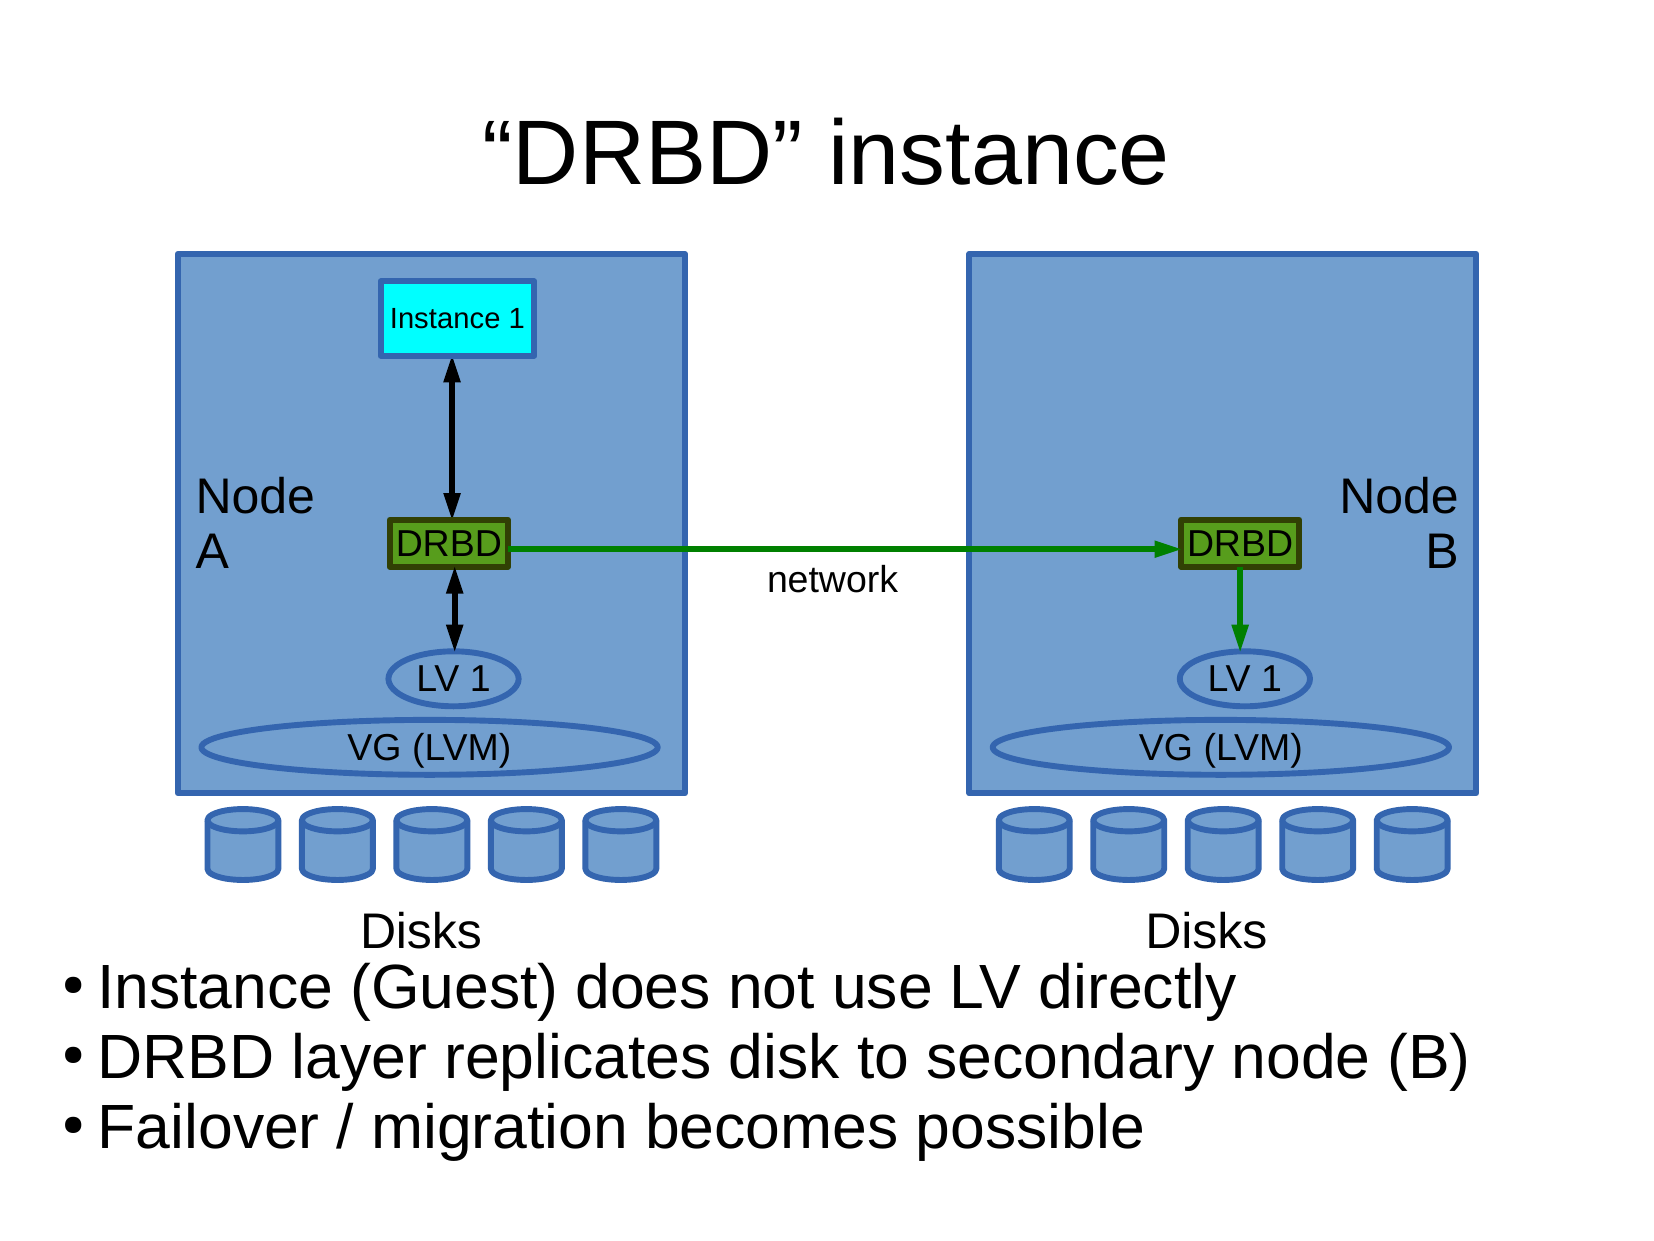

# “DRBD” instance
Node
A
Node
B
Instance 1
DRBD
DRBD
network
LV 1
LV 1
VG (LVM)
VG (LVM)
Disks
Disks
Instance (Guest) does not use LV directly
DRBD layer replicates disk to secondary node (B)
Failover / migration becomes possible